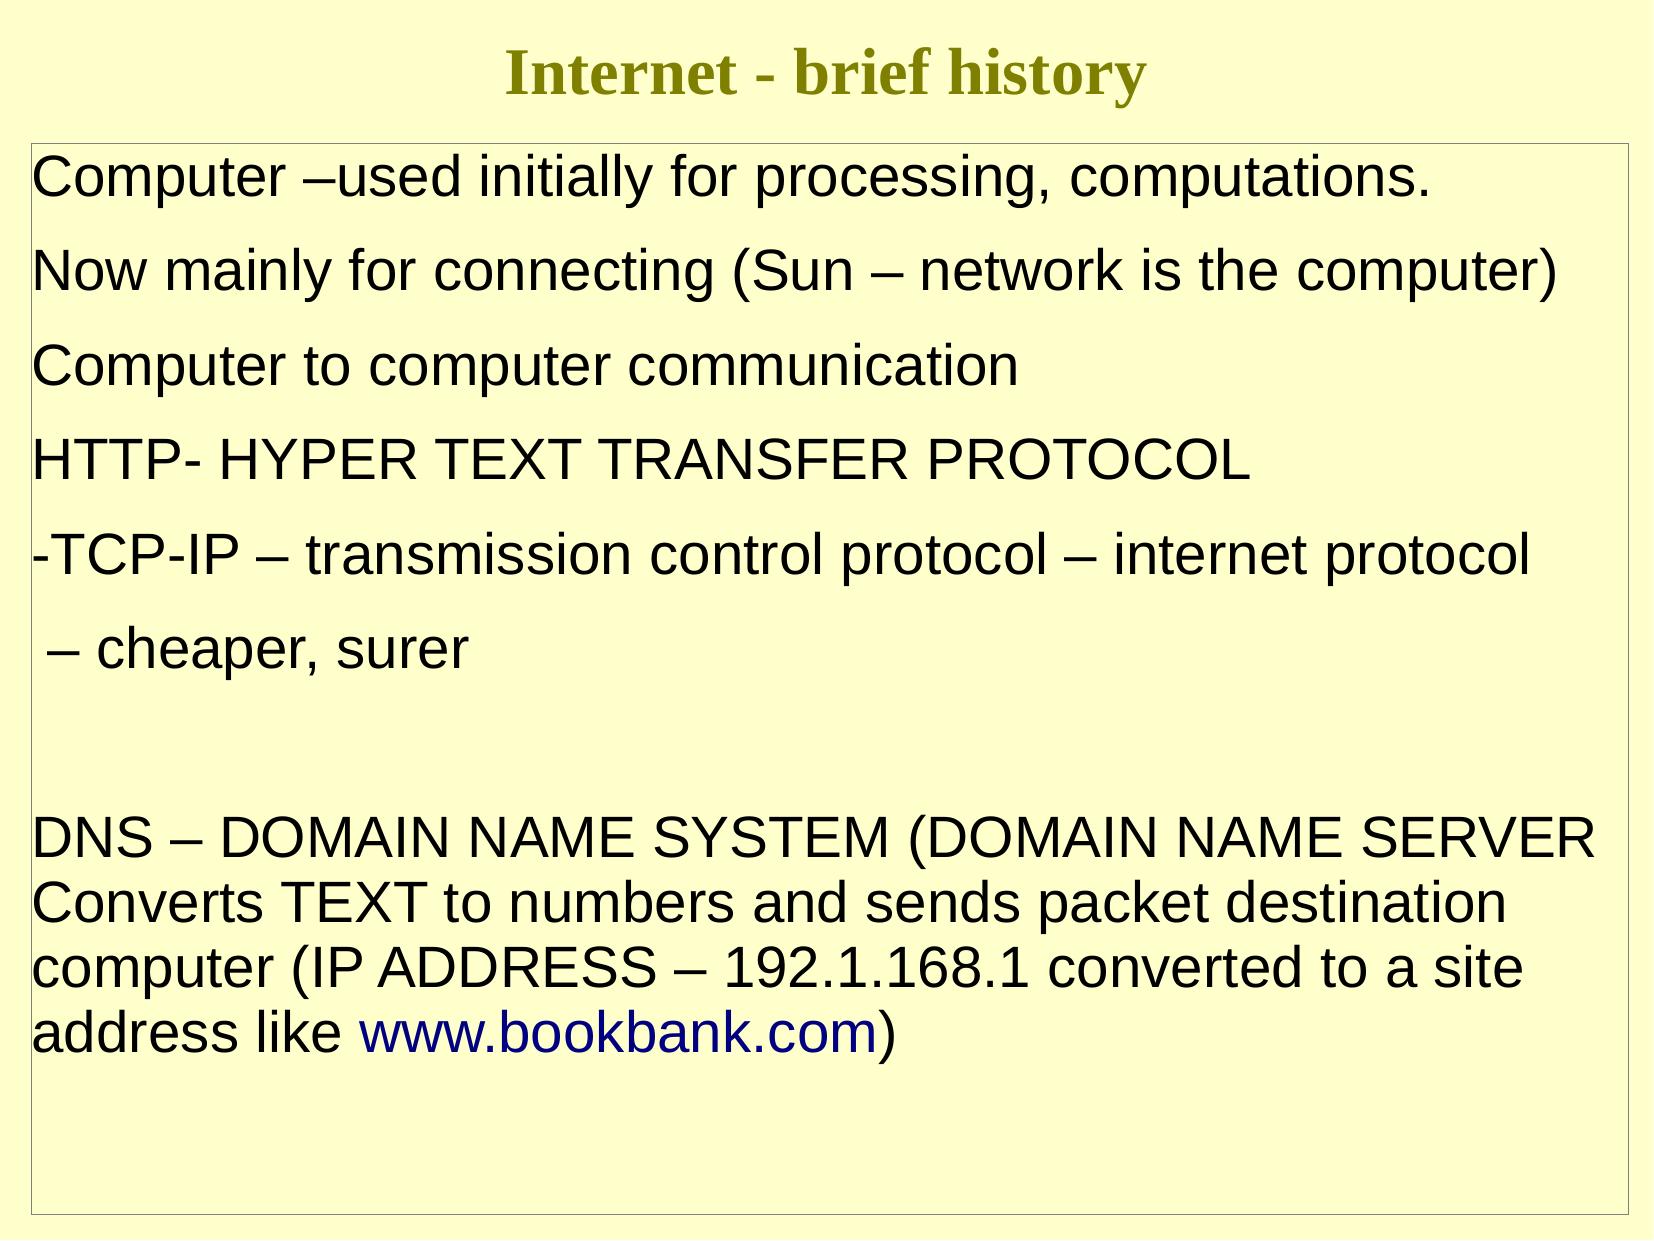

# Internet - brief history
Computer –used initially for processing, computations.
Now mainly for connecting (Sun – network is the computer)
Computer to computer communication
HTTP- HYPER TEXT TRANSFER PROTOCOL
-TCP-IP – transmission control protocol – internet protocol
 – cheaper, surer
DNS – DOMAIN NAME SYSTEM (DOMAIN NAME SERVER Converts TEXT to numbers and sends packet destination computer (IP ADDRESS – 192.1.168.1 converted to a site address like www.bookbank.com)